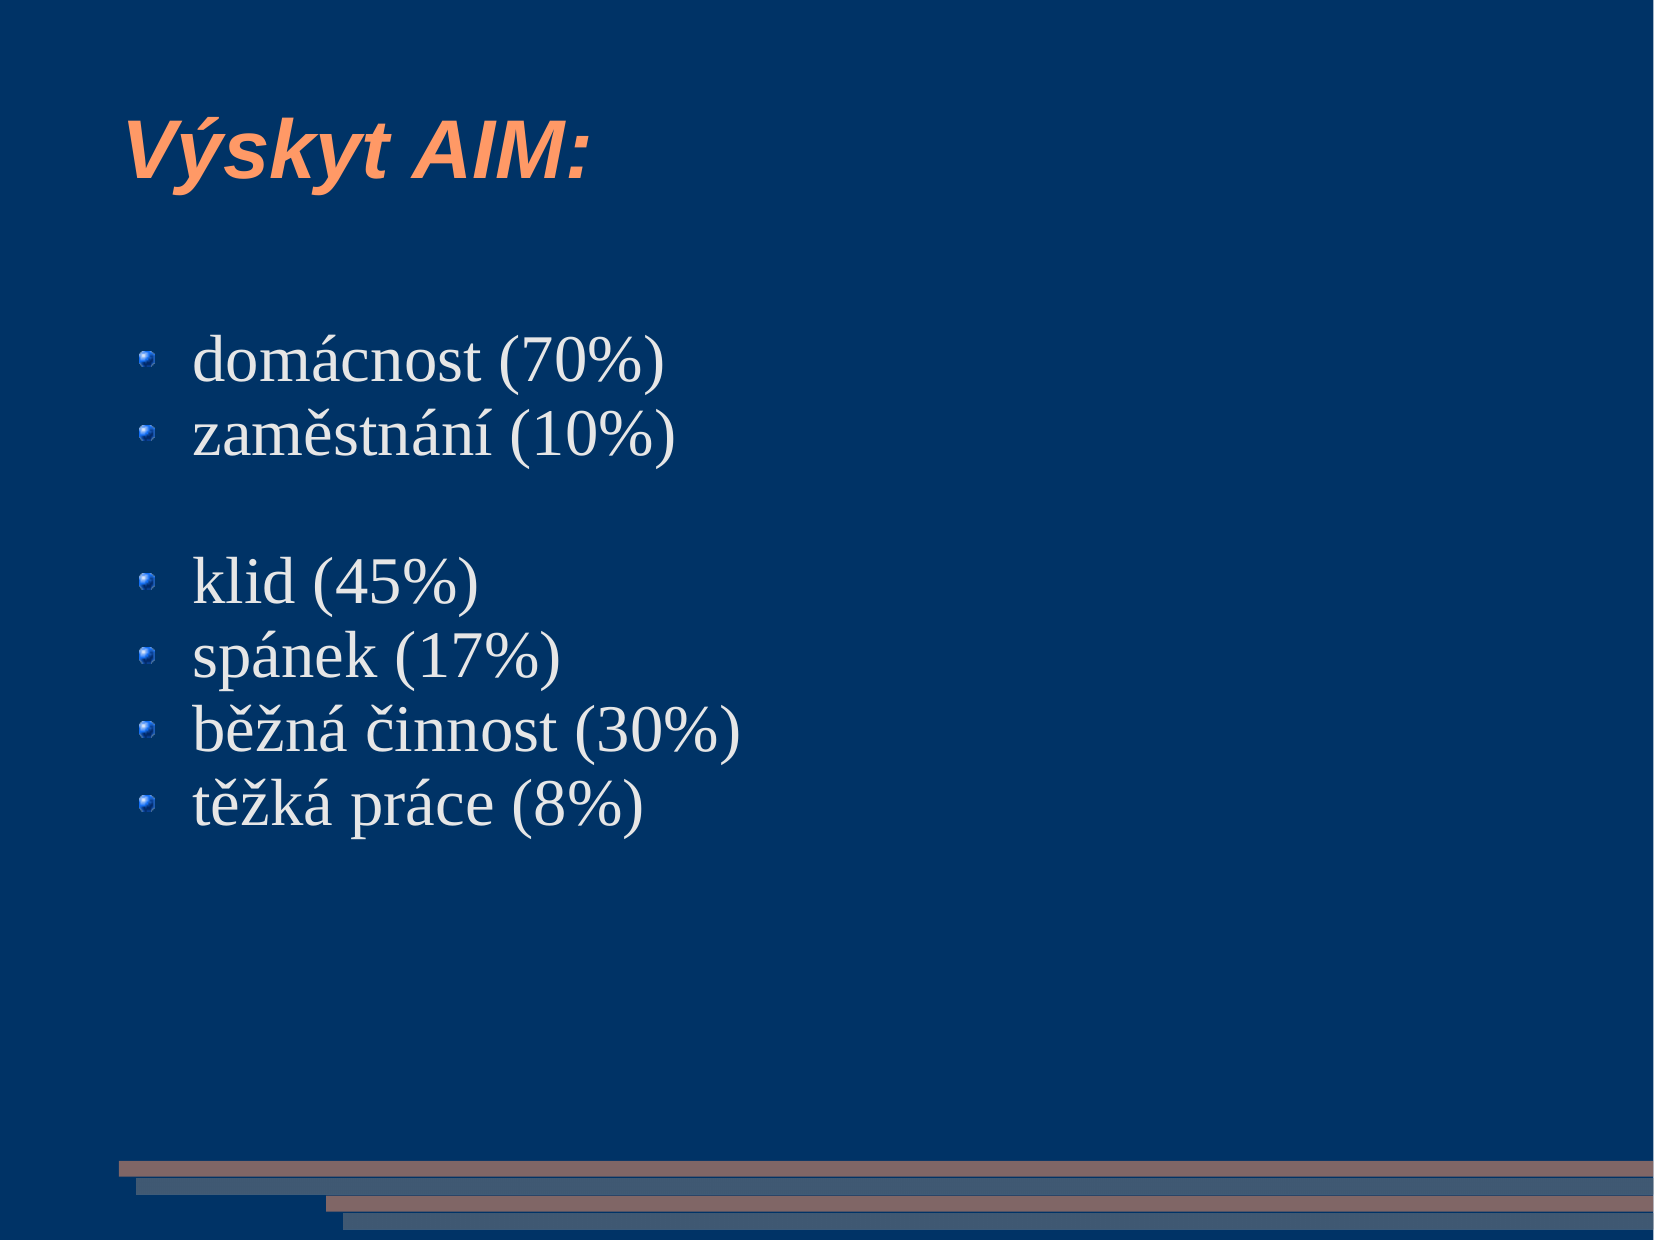

# Výskyt AIM:
domácnost (70%)
zaměstnání (10%)
klid (45%)
spánek (17%)
běžná činnost (30%)
těžká práce (8%)